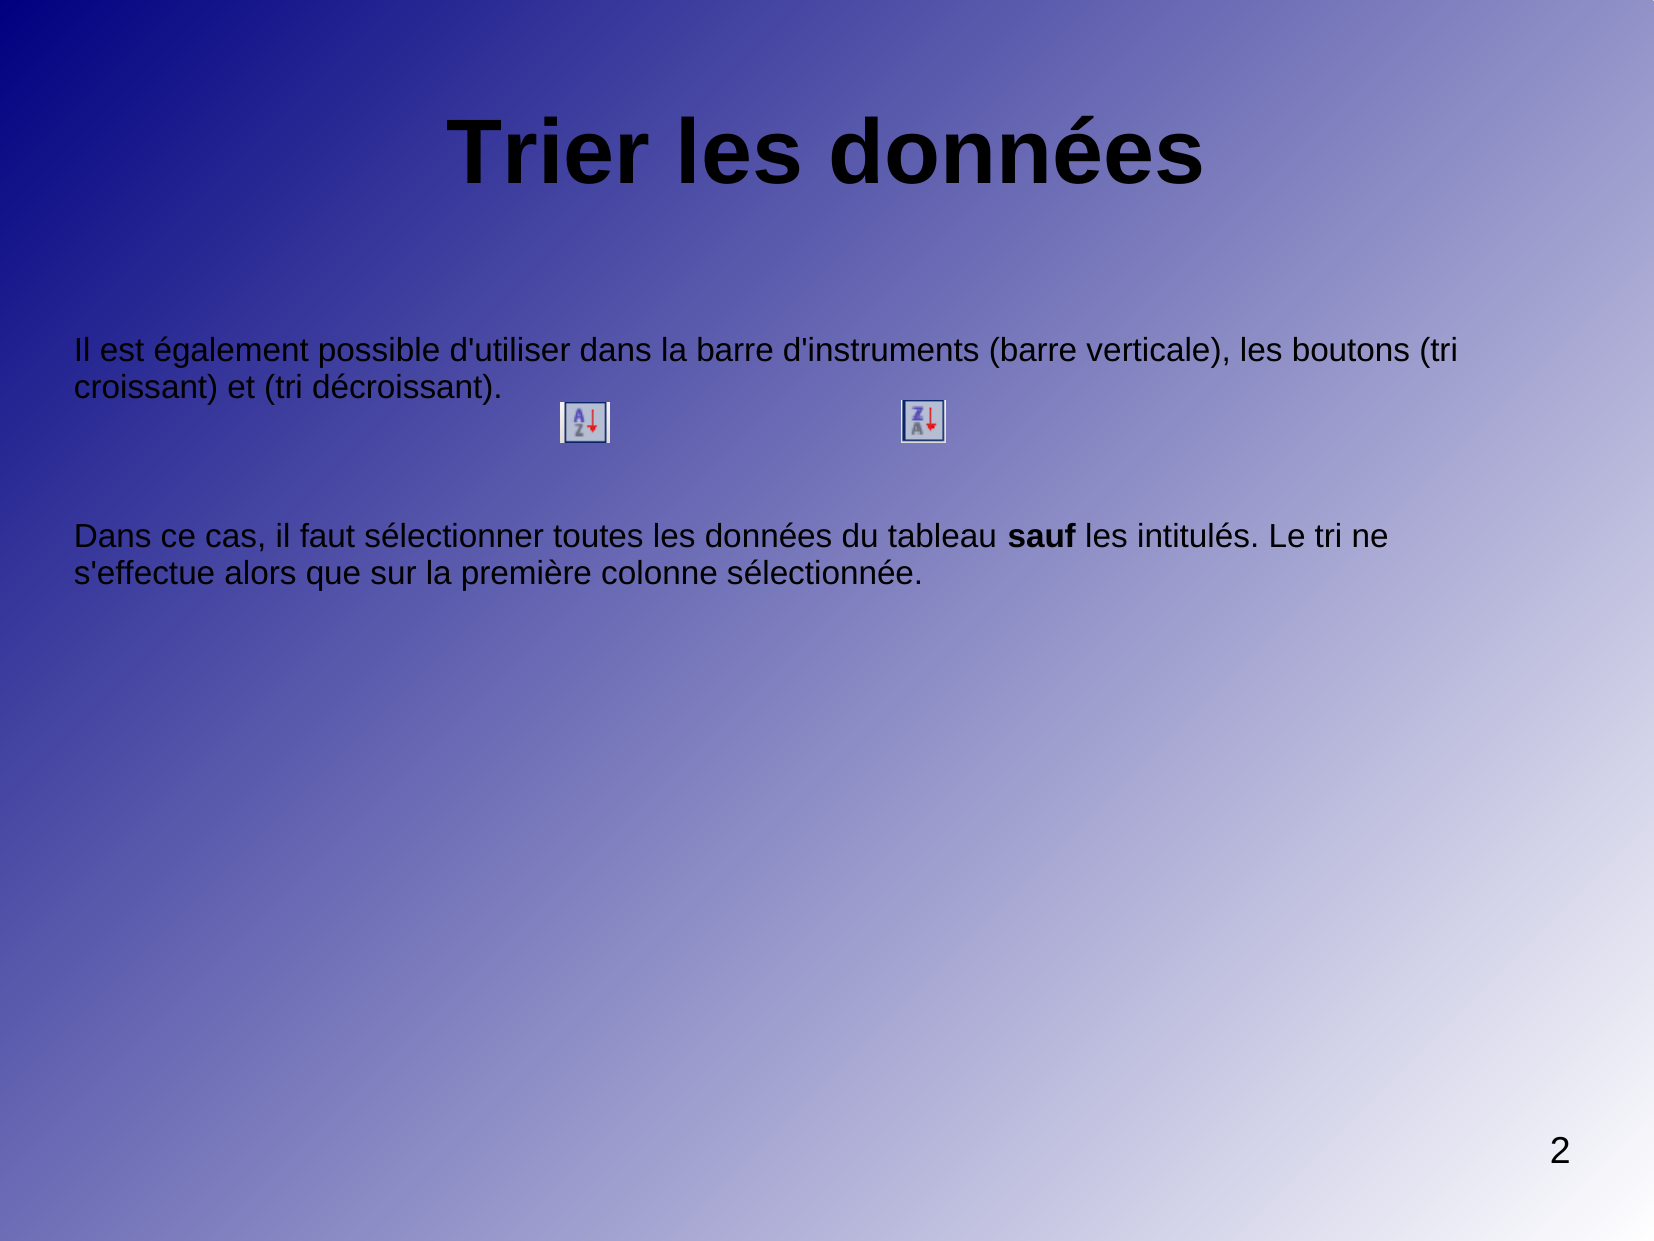

# Trier les données
Il est également possible d'utiliser dans la barre d'instruments (barre verticale), les boutons (tri croissant) et (tri décroissant).
Dans ce cas, il faut sélectionner toutes les données du tableau sauf les intitulés. Le tri ne s'effectue alors que sur la première colonne sélectionnée.
2